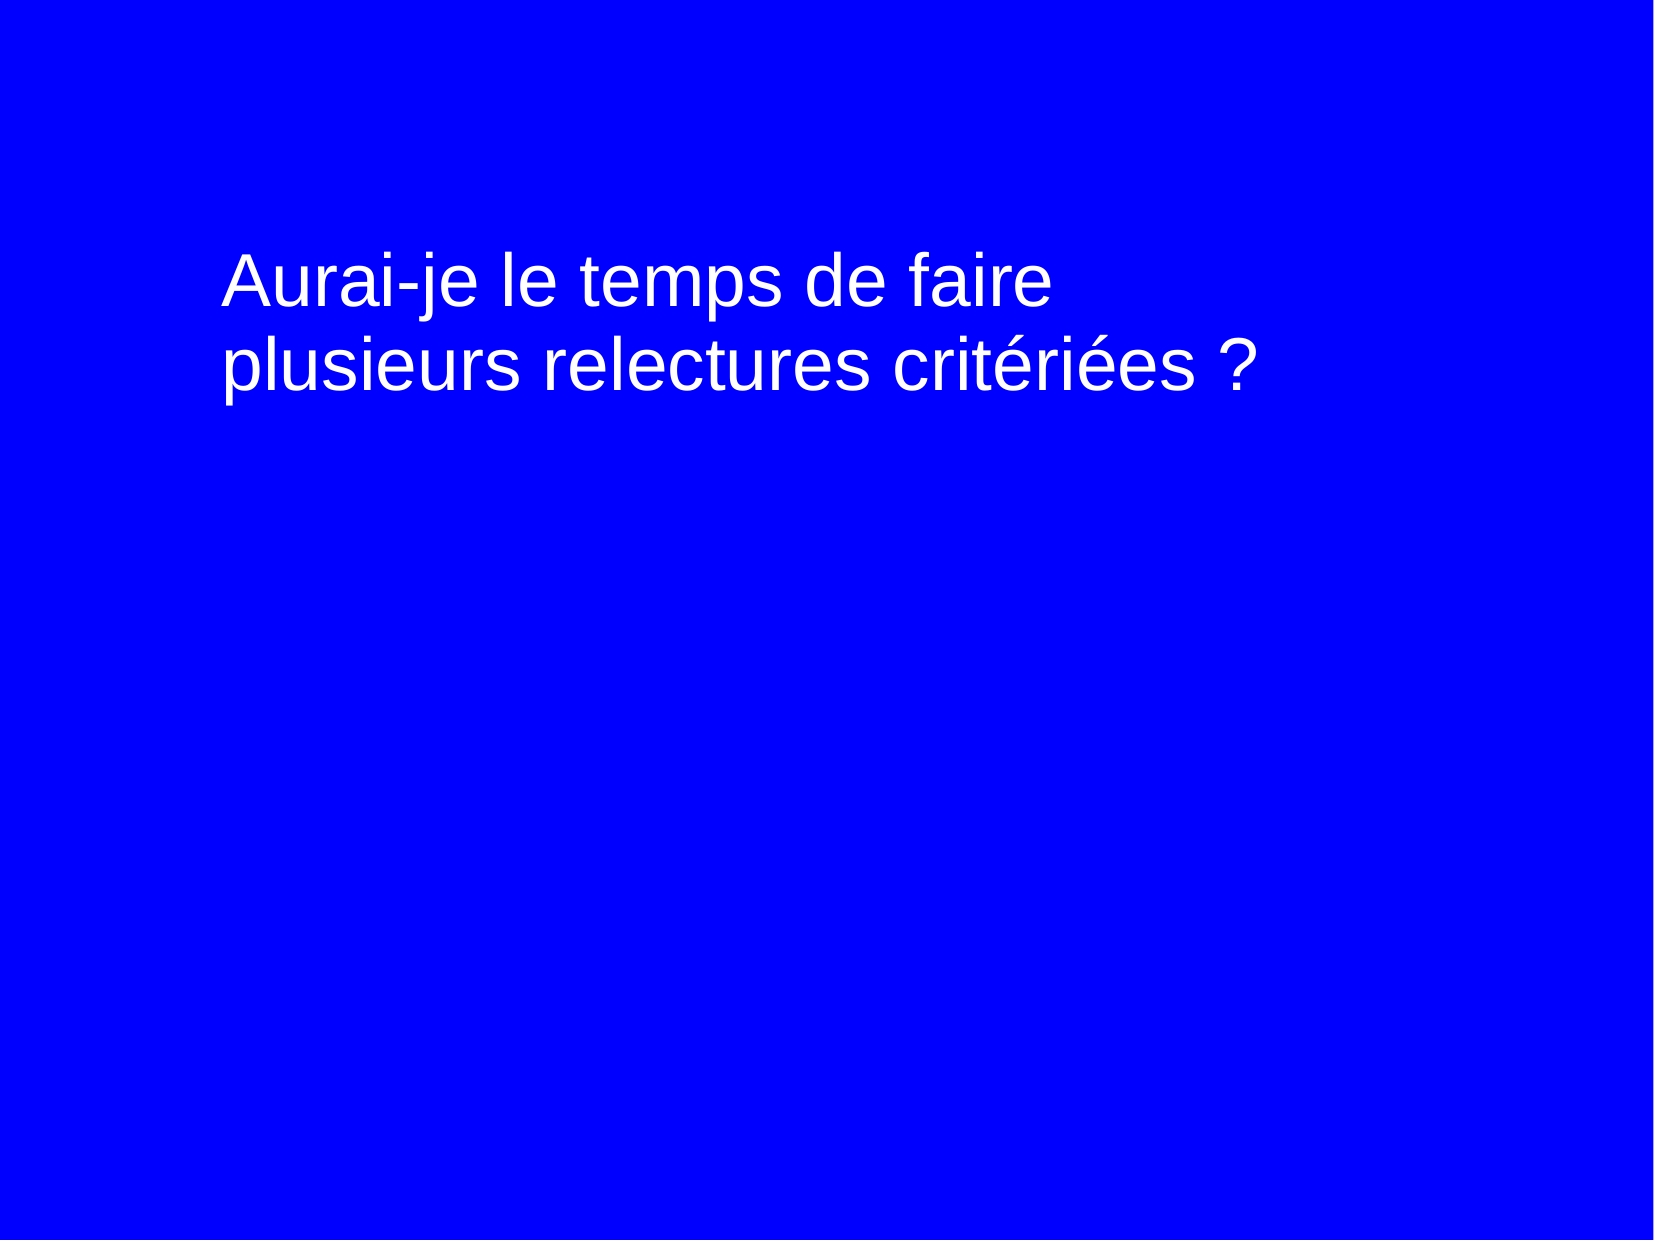

Aurai-je le temps de faire plusieurs relectures critériées ?